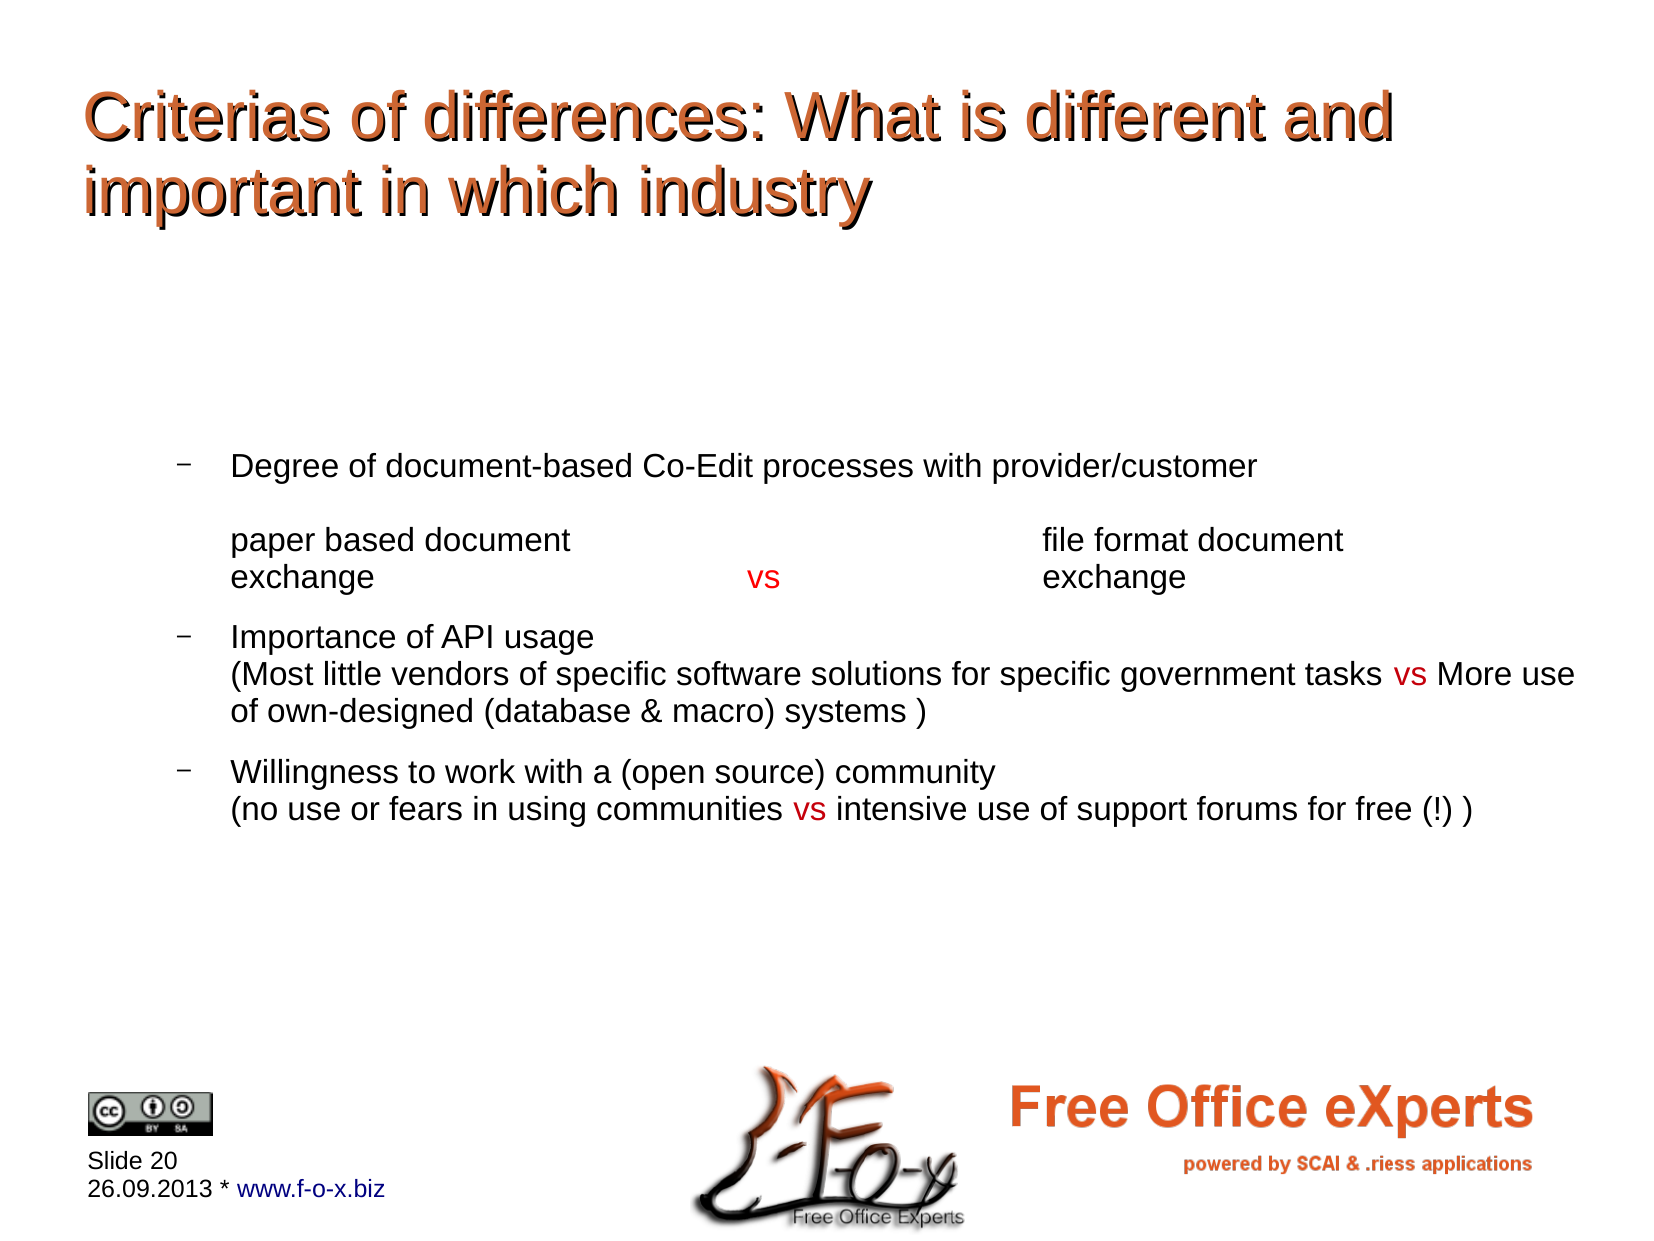

# Criterias of differences: What is different and important in which industry
Degree of document-based Co-Edit processes with provider/customer
paper based document							file format document
exchange						vs				exchange
Importance of API usage
(Most little vendors of specific software solutions for specific government tasks vs More use of own-designed (database & macro) systems )
Willingness to work with a (open source) community
(no use or fears in using communities vs intensive use of support forums for free (!) )